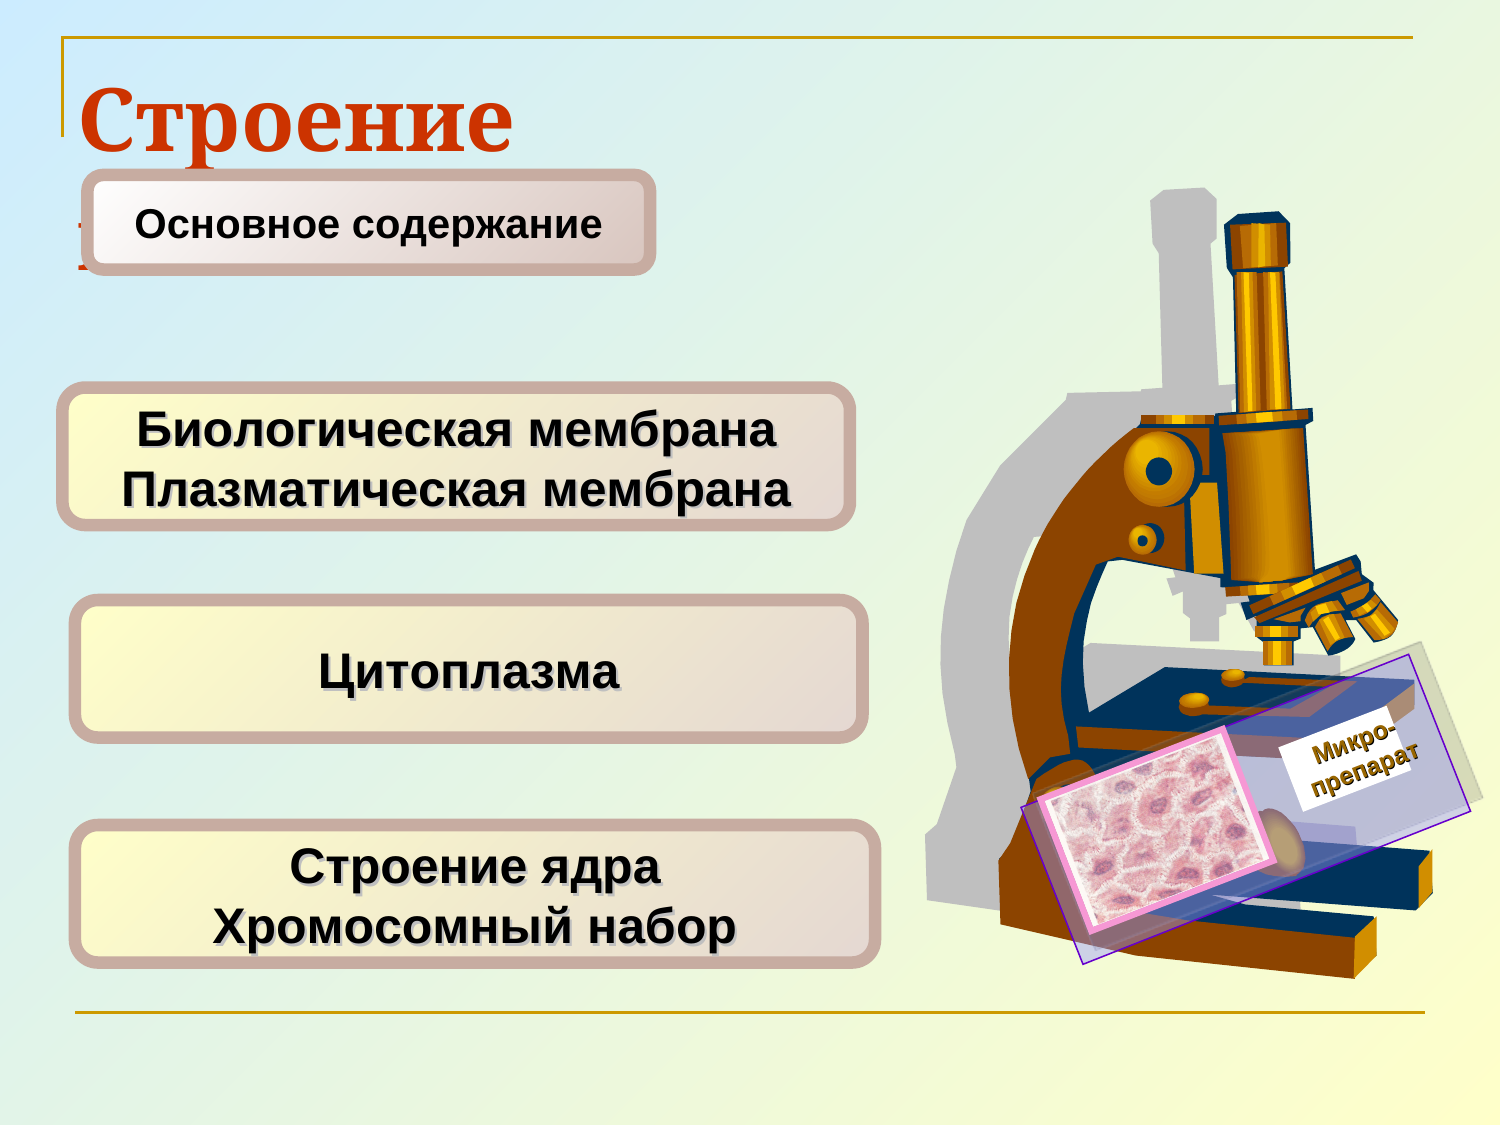

# Строение клетки
Основное содержание
Биологическая мембрана
Плазматическая мембрана
Цитоплазма
Микро-
препарат
Строение ядра
Хромосомный набор